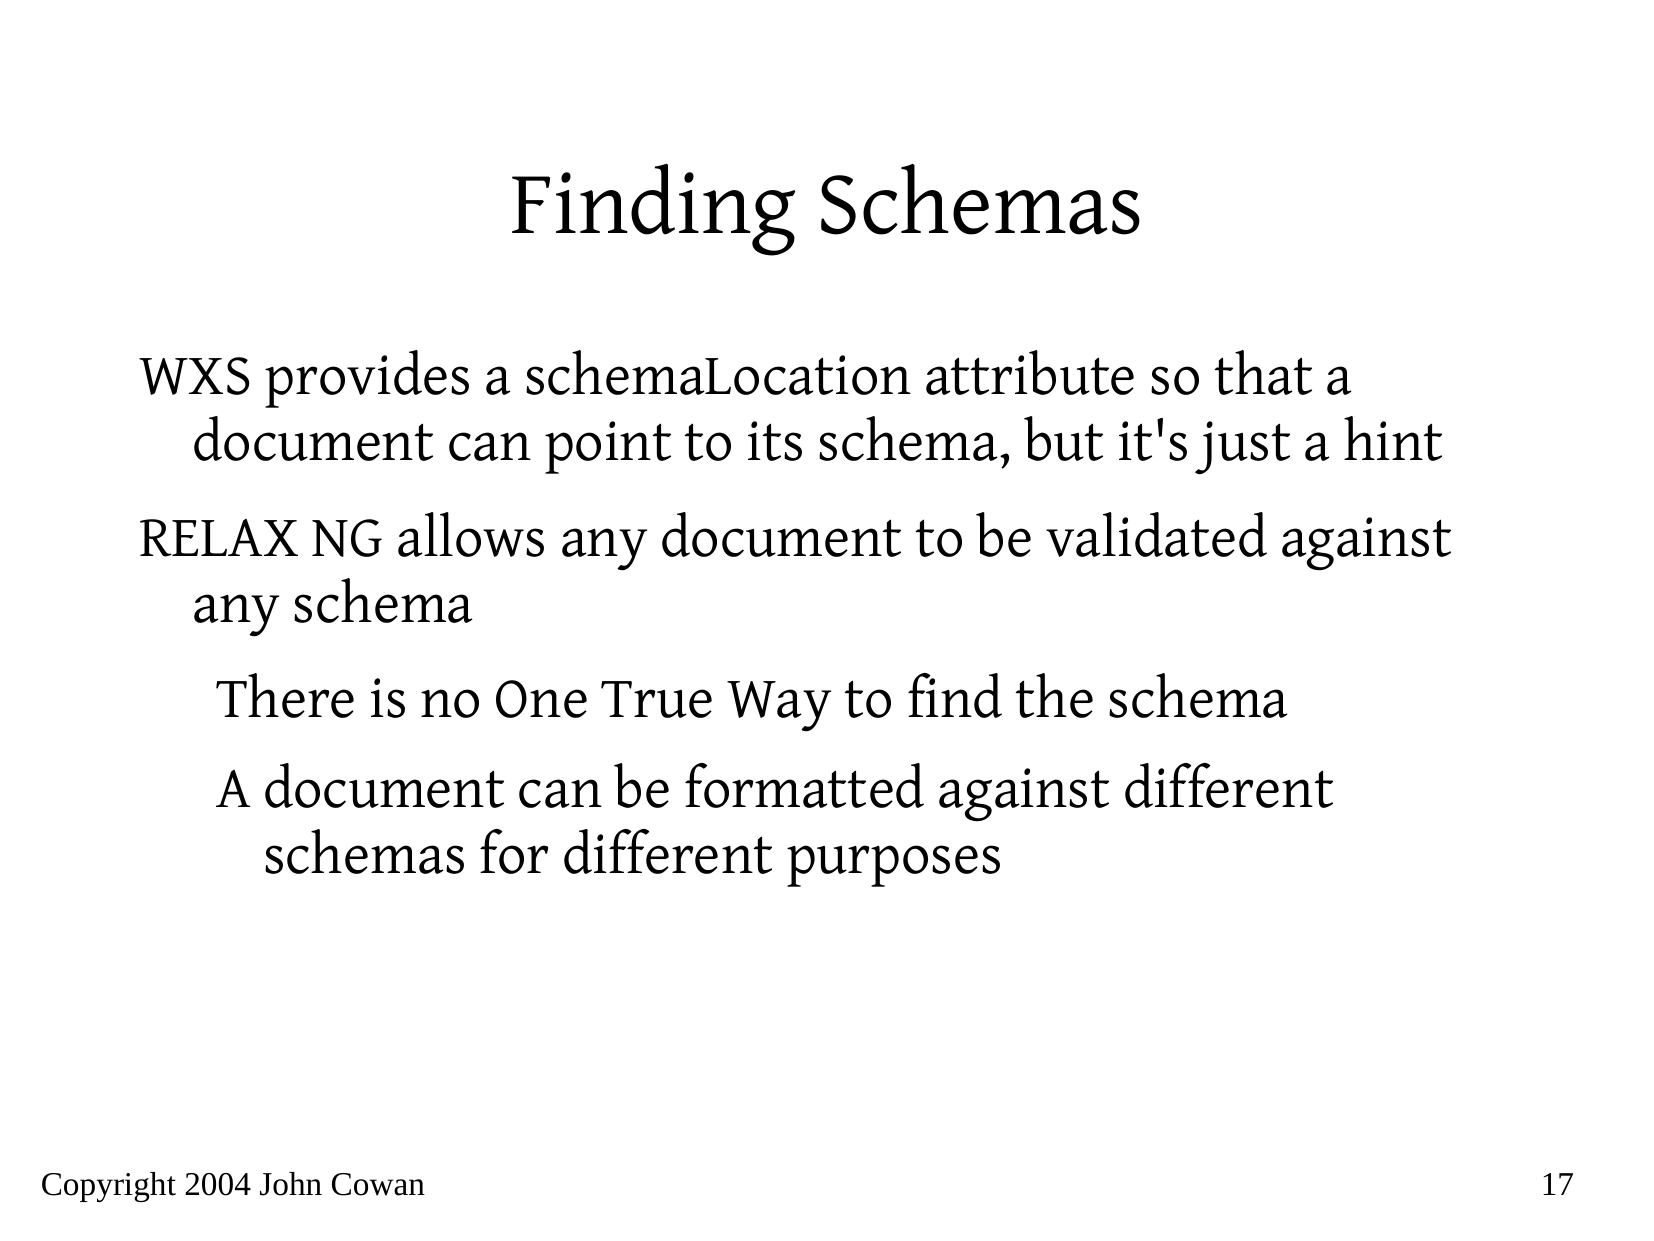

# Finding Schemas
WXS provides a schemaLocation attribute so that a document can point to its schema, but it's just a hint
RELAX NG allows any document to be validated against any schema
There is no One True Way to find the schema
A document can be formatted against different schemas for different purposes